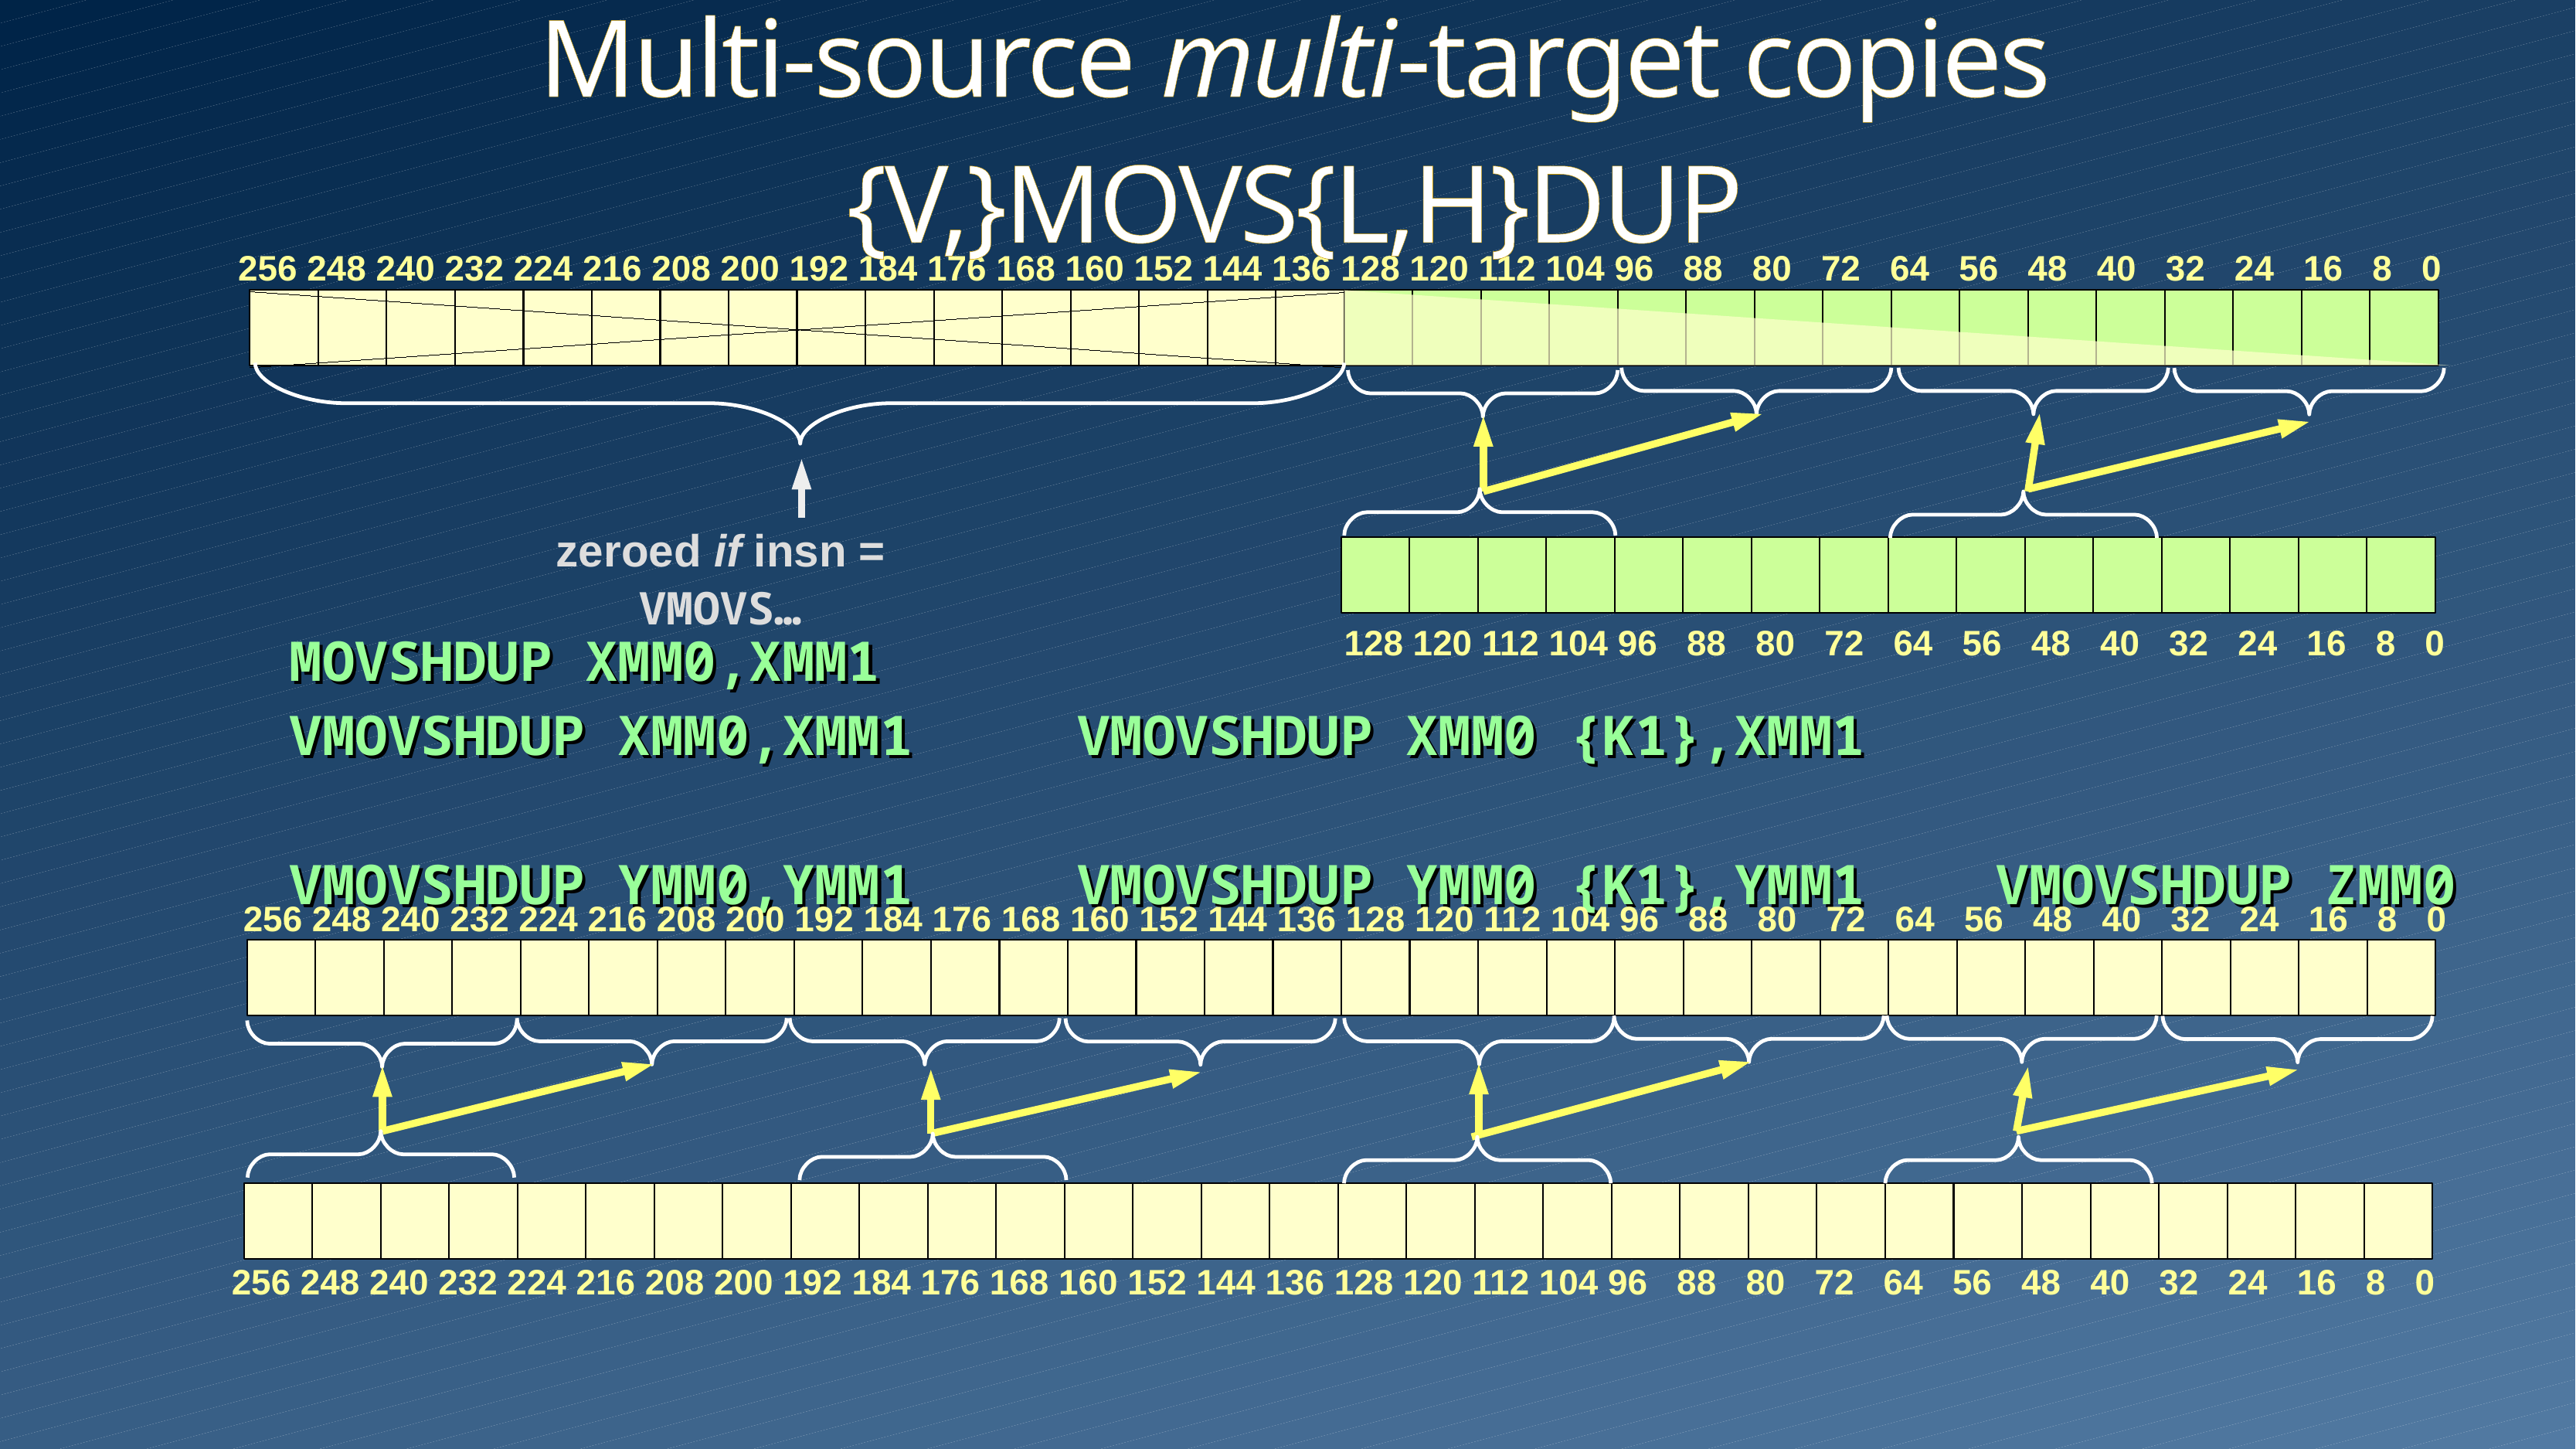

# Multi-source multi-target copies {V,}MOVS{L,H}DUP
256 248 240 232 224 216 208 200 192 184 176 168 160 152 144 136 128 120 112 104 96 88 80 72 64 56 48 40 32 24 16 8 0
zeroed if insn = VMOVS…
MOVSHDUP XMM0,XMM1
VMOVSHDUP XMM0,XMM1 VMOVSHDUP XMM0 {K1},XMM1
VMOVSHDUP YMM0,YMM1 VMOVSHDUP YMM0 {K1},YMM1 VMOVSHDUP ZMM0 {K1},ZMM1
128 120 112 104 96 88 80 72 64 56 48 40 32 24 16 8 0
256 248 240 232 224 216 208 200 192 184 176 168 160 152 144 136 128 120 112 104 96 88 80 72 64 56 48 40 32 24 16 8 0
256 248 240 232 224 216 208 200 192 184 176 168 160 152 144 136 128 120 112 104 96 88 80 72 64 56 48 40 32 24 16 8 0